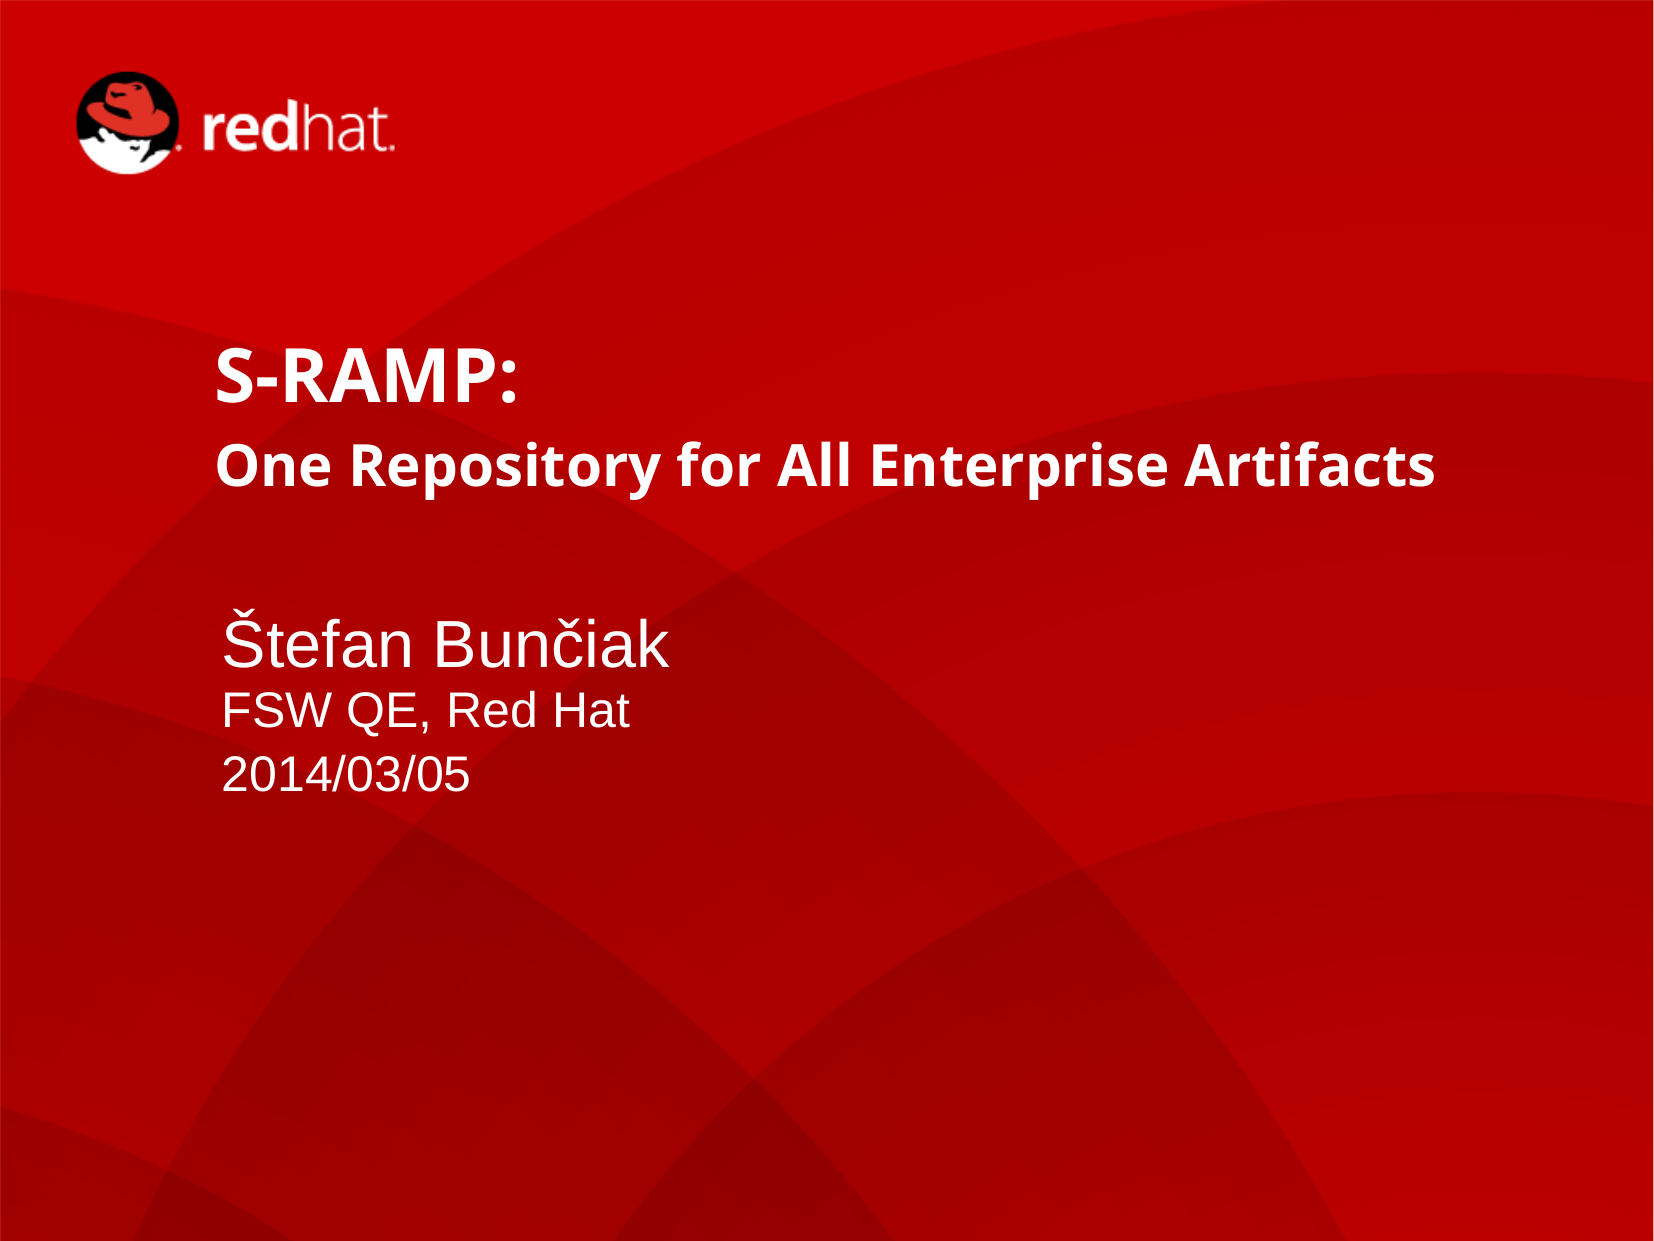

S-RAMP:
One Repository for All Enterprise Artifacts
Štefan Bunčiak
FSW QE, Red Hat
2014/03/05